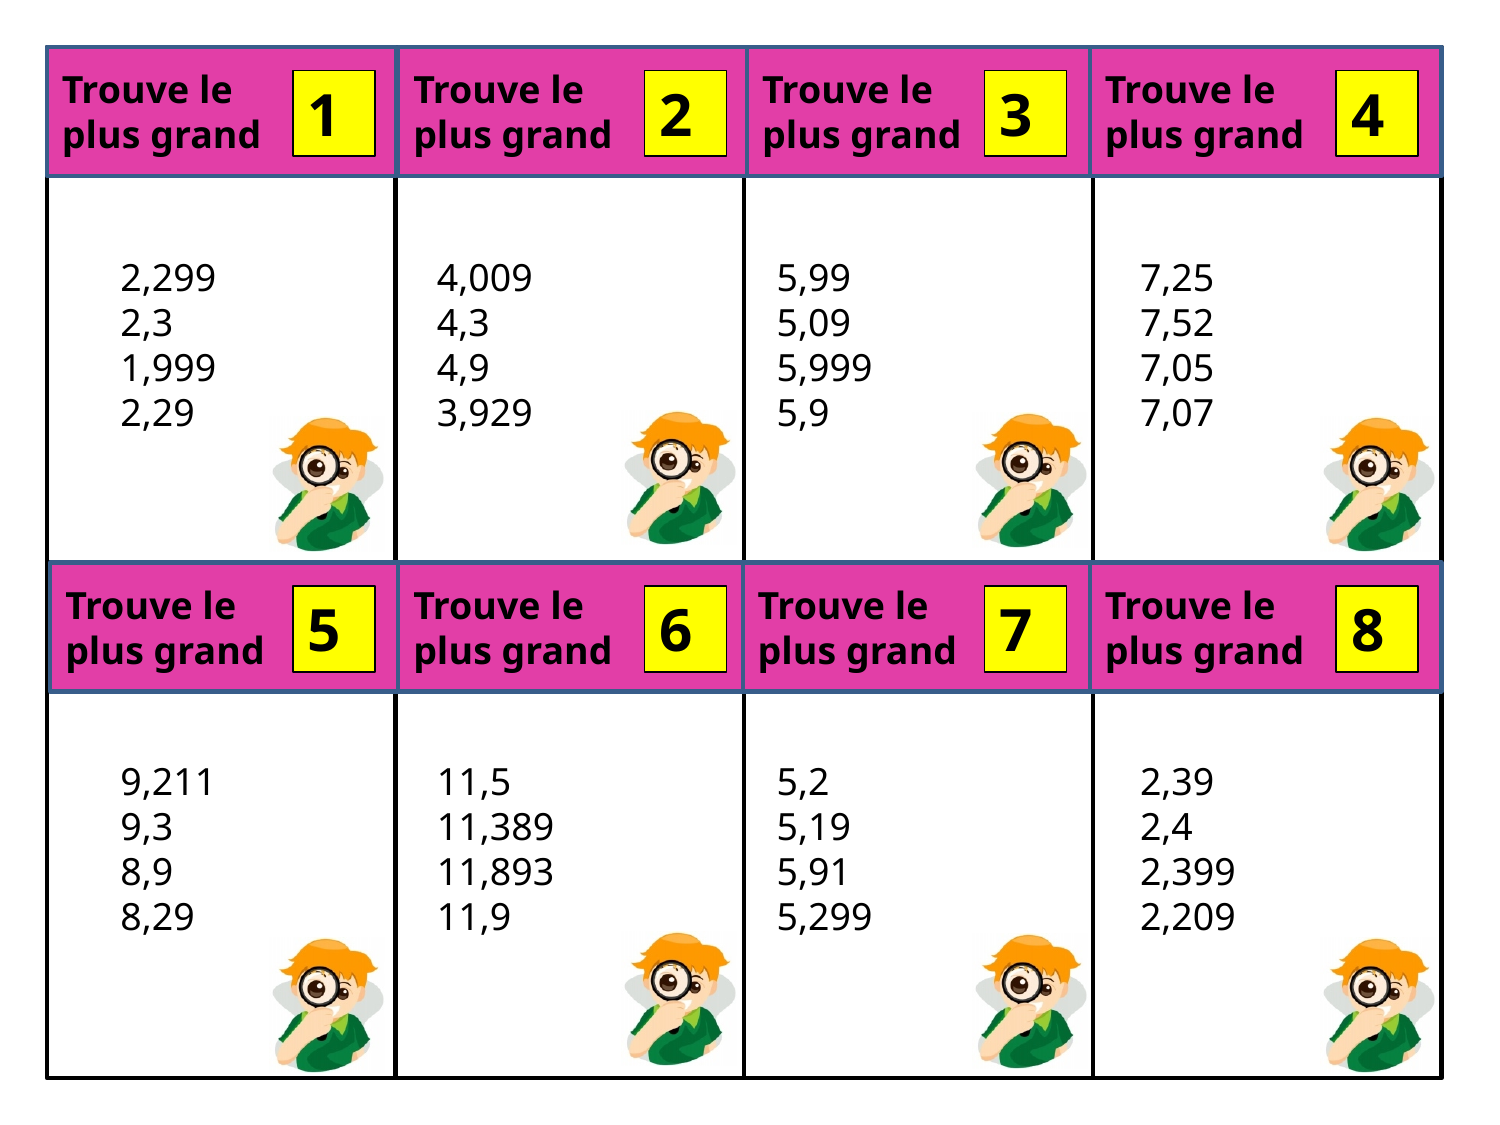

Trouve le
plus grand
Trouve le
plus grand
Trouve le
plus grand
Trouve le
plus grand
1
2
3
4
5
6
7
8
2,299
2,3
1,999
2,29
4,009
4,3
4,9
3,929
5,99
5,09
5,999
5,9
7,25
7,52
7,05
7,07
9,211
9,3
8,9
8,29
11,5
11,389
11,893
11,9
5,2
5,19
5,91
5,299
2,39
2,4
2,399
2,209
Trouve le
plus grand
Trouve le
plus grand
Trouve le
plus grand
Trouve le
plus grand